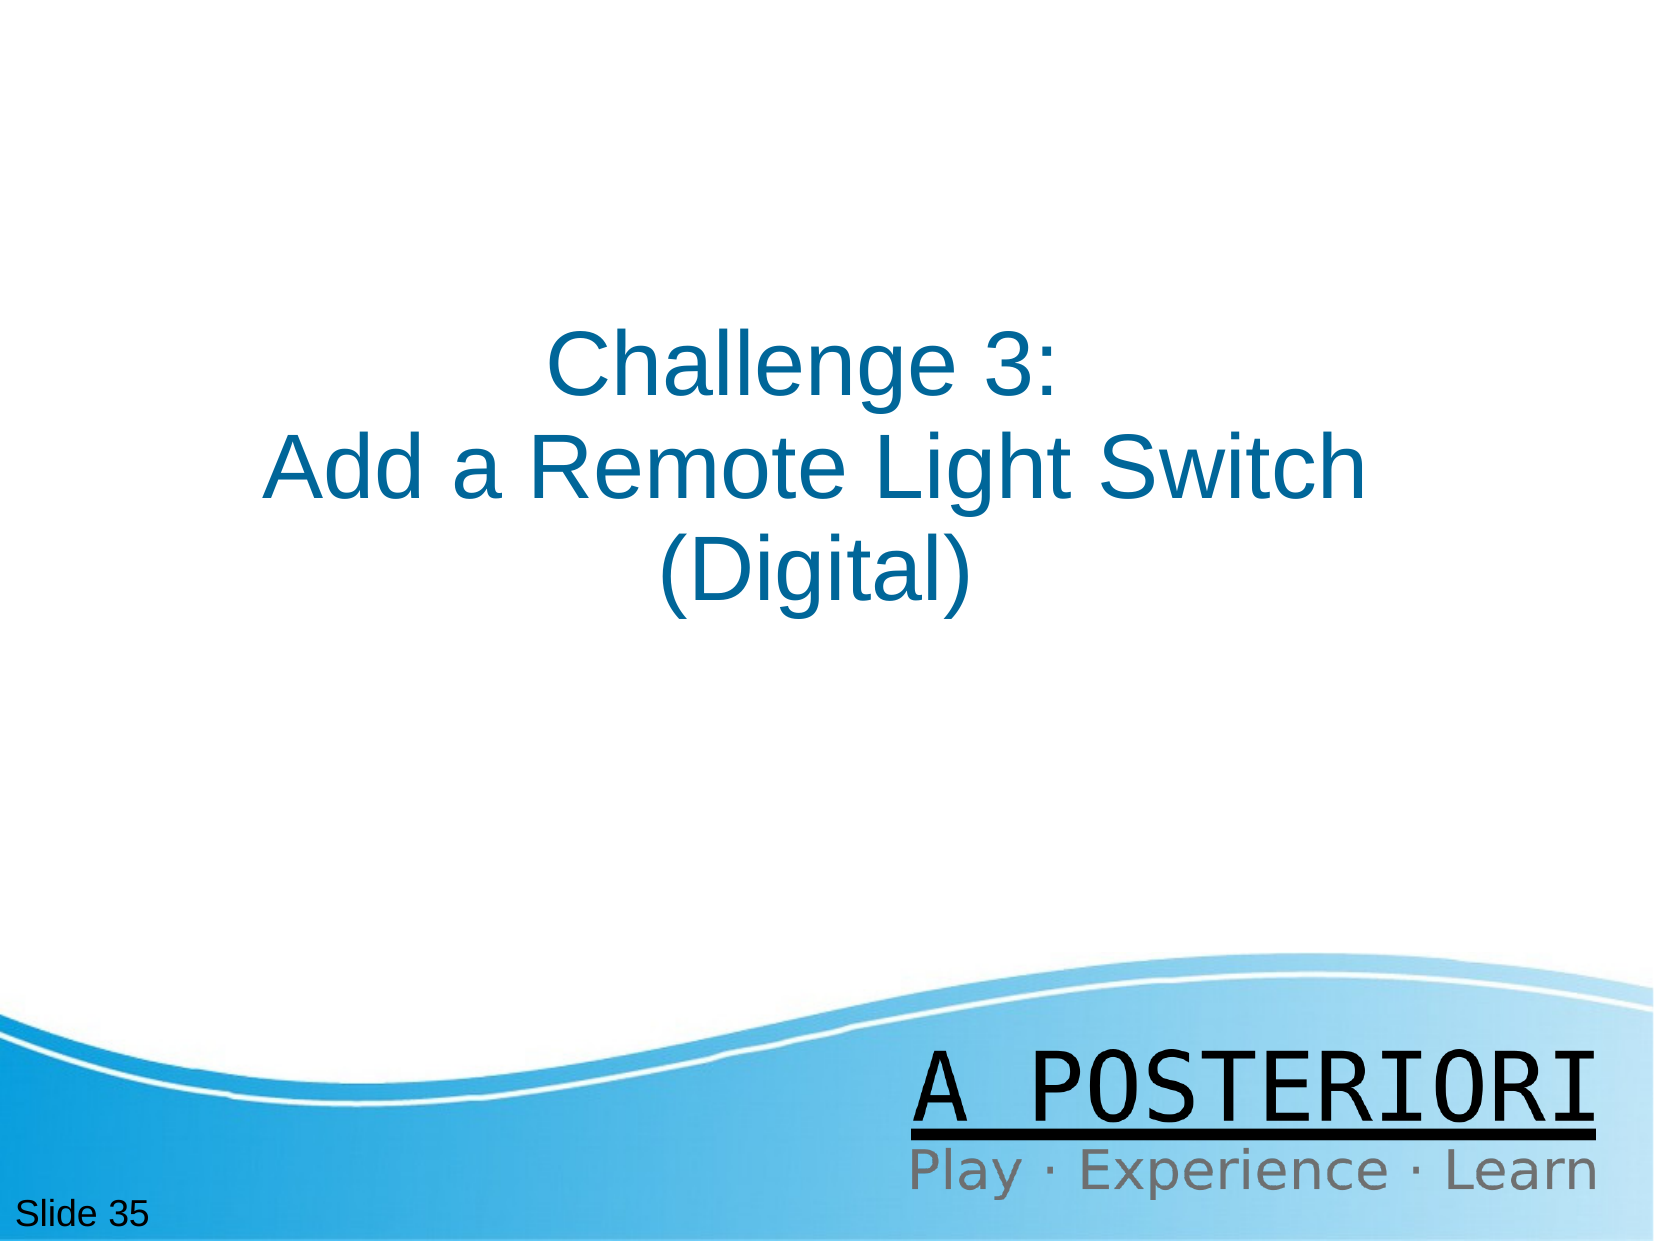

# Challenge 3: Add a Remote Light Switch (Digital)